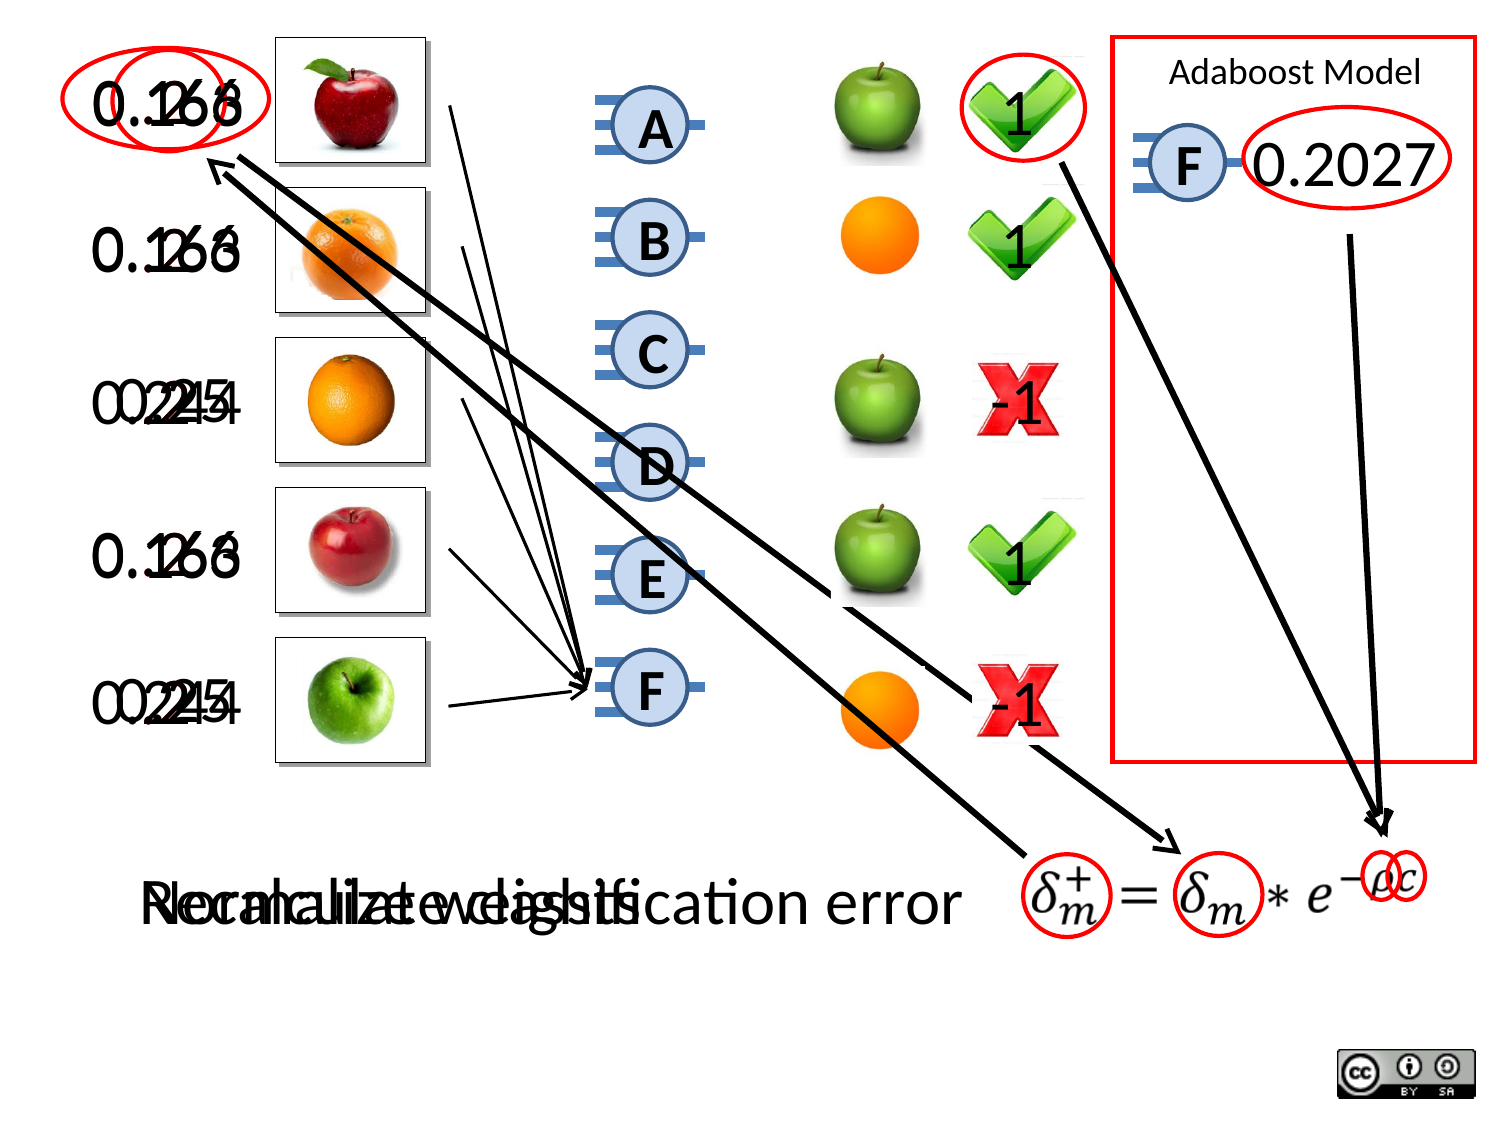

Adaboost Model
0.166
.2
.2
.2
.2
.2
.2
0.163
1
A
0.2027
F
1
0.166
0.163
.2
B
C
0.25
0.244
.2
-1
D
.2
0.166
0.163
1
E
0.25
F
0.244
.2
-1
Recalculate classification error
Normalize weights